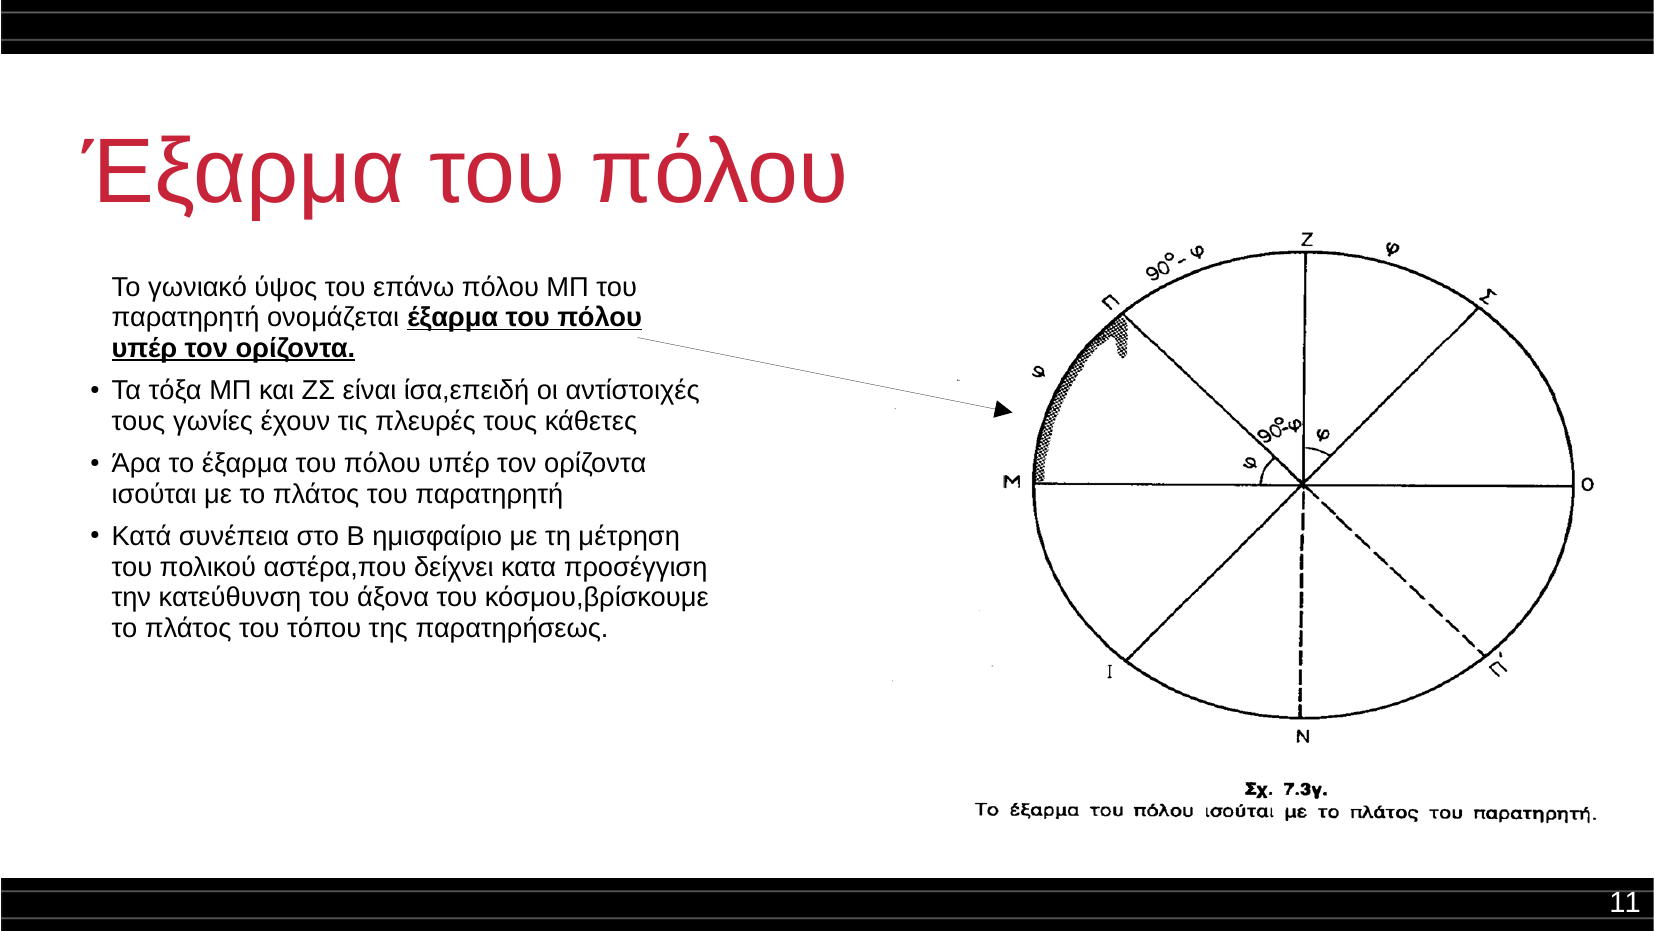

# Έξαρμα του πόλου
Το γωνιακό ύψος του επάνω πόλου ΜΠ του παρατηρητή ονομάζεται έξαρμα του πόλου υπέρ τον ορίζοντα.
Τα τόξα ΜΠ και ΖΣ είναι ίσα,επειδή οι αντίστοιχές τους γωνίες έχουν τις πλευρές τους κάθετες
Άρα το έξαρμα του πόλου υπέρ τον ορίζοντα ισούται με το πλάτος του παρατηρητή
Κατά συνέπεια στο Β ημισφαίριο με τη μέτρηση του πολικού αστέρα,που δείχνει κατα προσέγγιση την κατεύθυνση του άξονα του κόσμου,βρίσκουμε το πλάτος του τόπου της παρατηρήσεως.